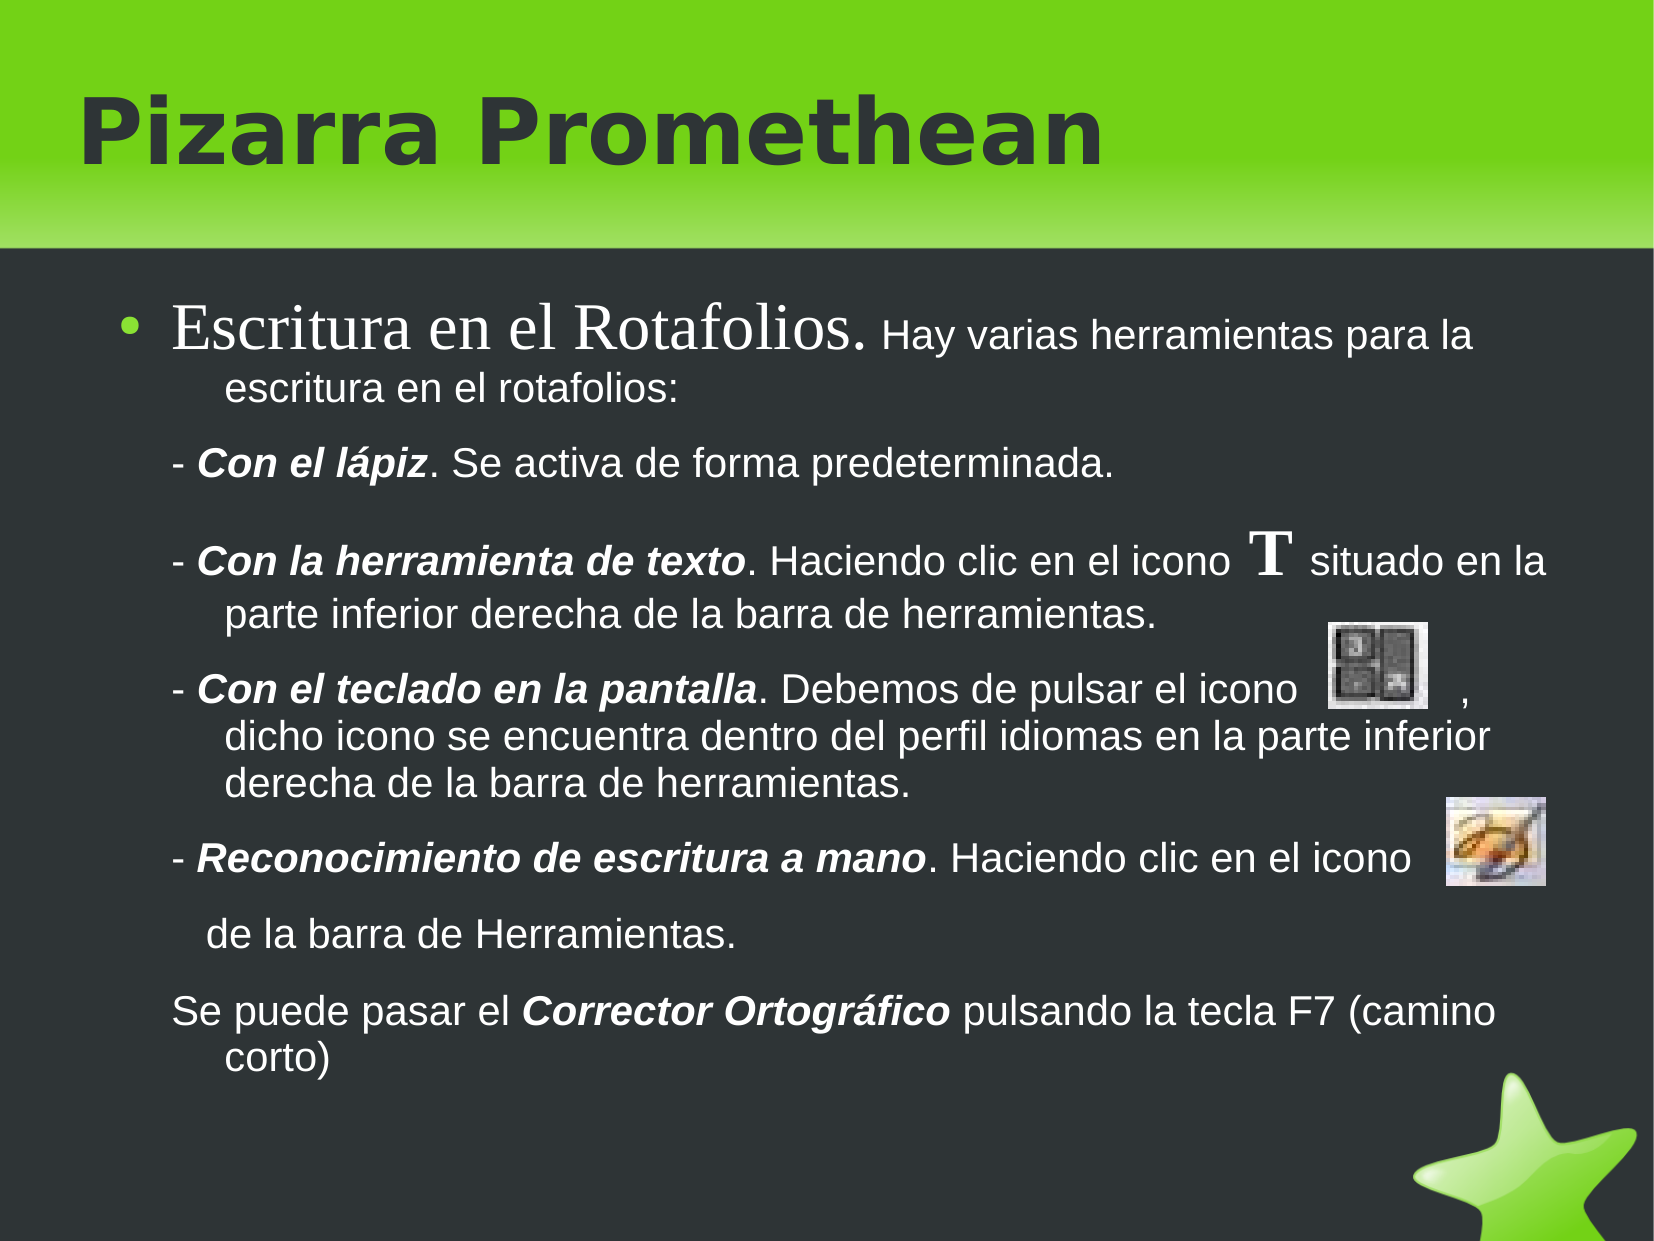

# Pizarra Promethean
Escritura en el Rotafolios. Hay varias herramientas para la escritura en el rotafolios:
- Con el lápiz. Se activa de forma predeterminada.
- Con la herramienta de texto. Haciendo clic en el icono T situado en la parte inferior derecha de la barra de herramientas.
- Con el teclado en la pantalla. Debemos de pulsar el icono , dicho icono se encuentra dentro del perfil idiomas en la parte inferior derecha de la barra de herramientas.
- Reconocimiento de escritura a mano. Haciendo clic en el icono
 de la barra de Herramientas.
Se puede pasar el Corrector Ortográfico pulsando la tecla F7 (camino corto)